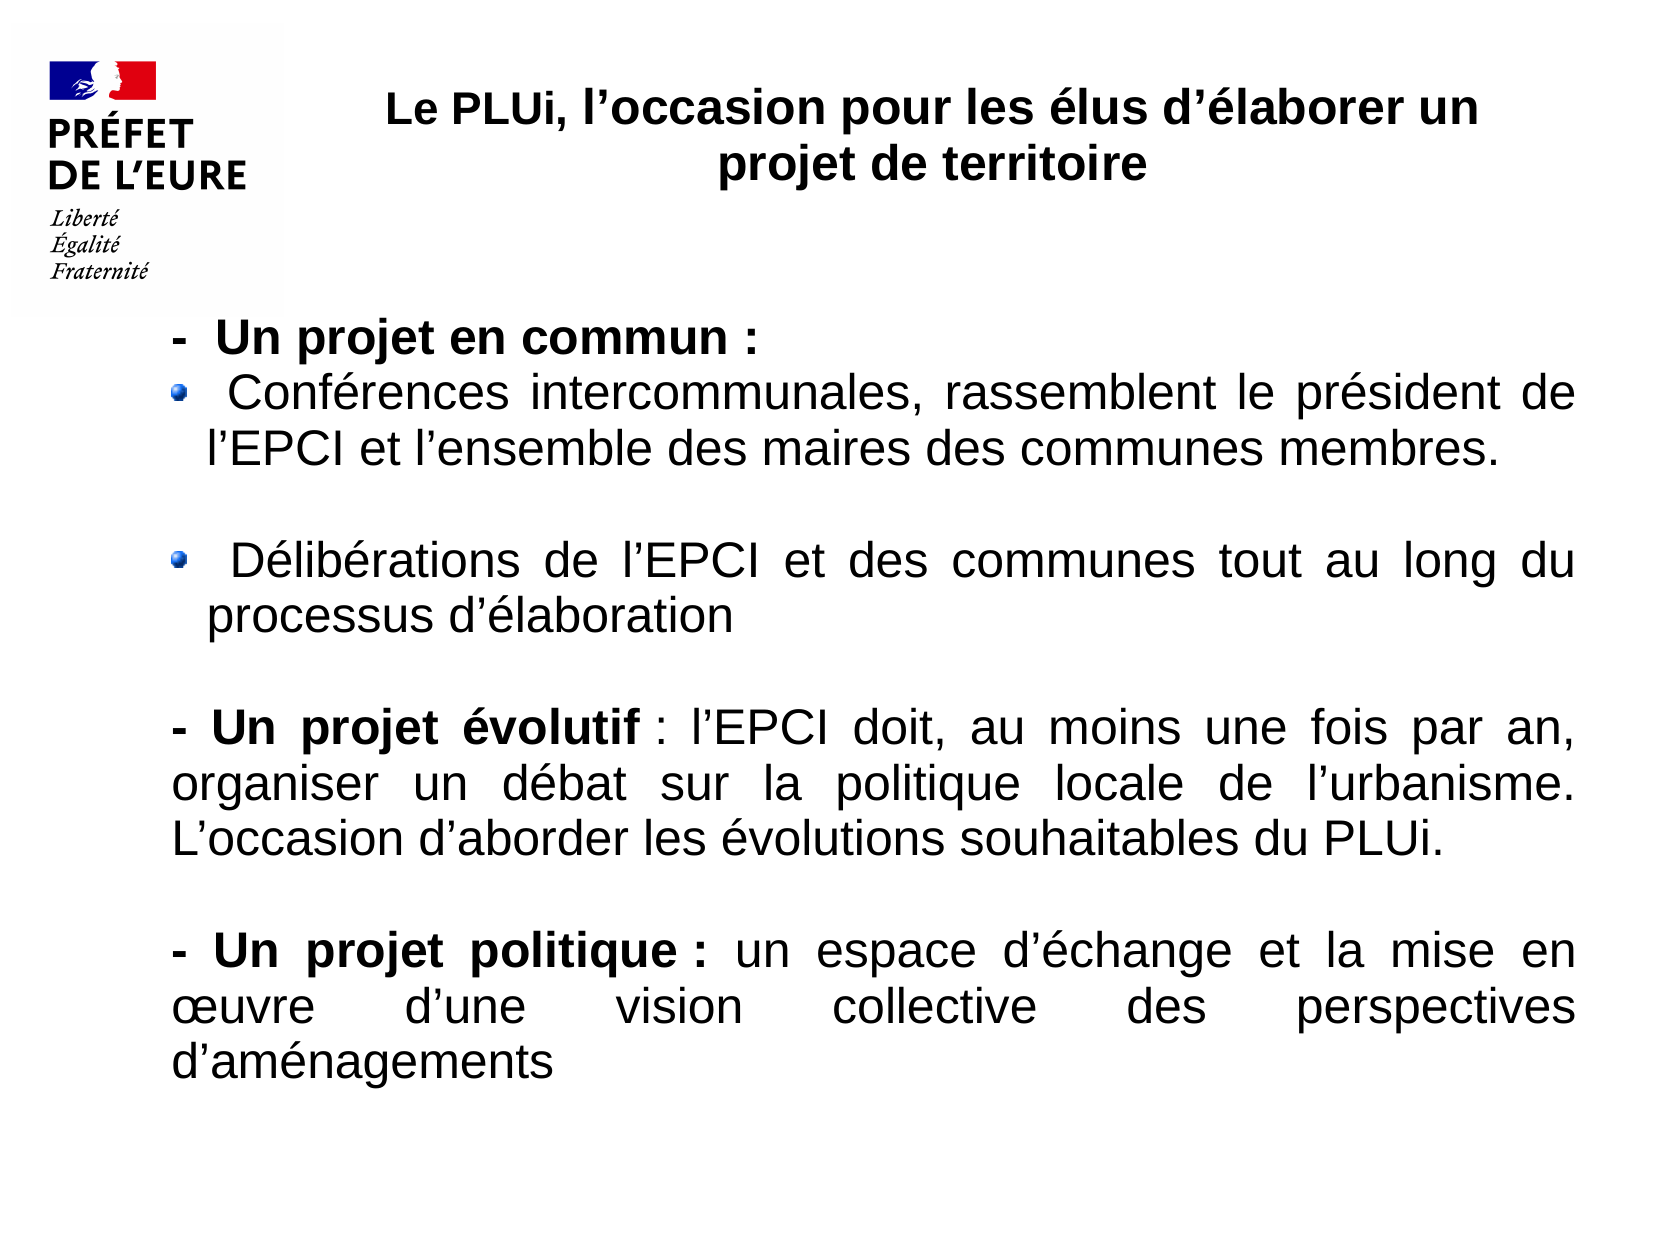

Le PLUi, l’occasion pour les élus d’élaborer un projet de territoire
- Un projet en commun :
 Conférences intercommunales, rassemblent le président de l’EPCI et l’ensemble des maires des communes membres.
 Délibérations de l’EPCI et des communes tout au long du processus d’élaboration
- Un projet évolutif : l’EPCI doit, au moins une fois par an, organiser un débat sur la politique locale de l’urbanisme. L’occasion d’aborder les évolutions souhaitables du PLUi.
- Un projet politique : un espace d’échange et la mise en œuvre d’une vision collective des perspectives d’aménagements